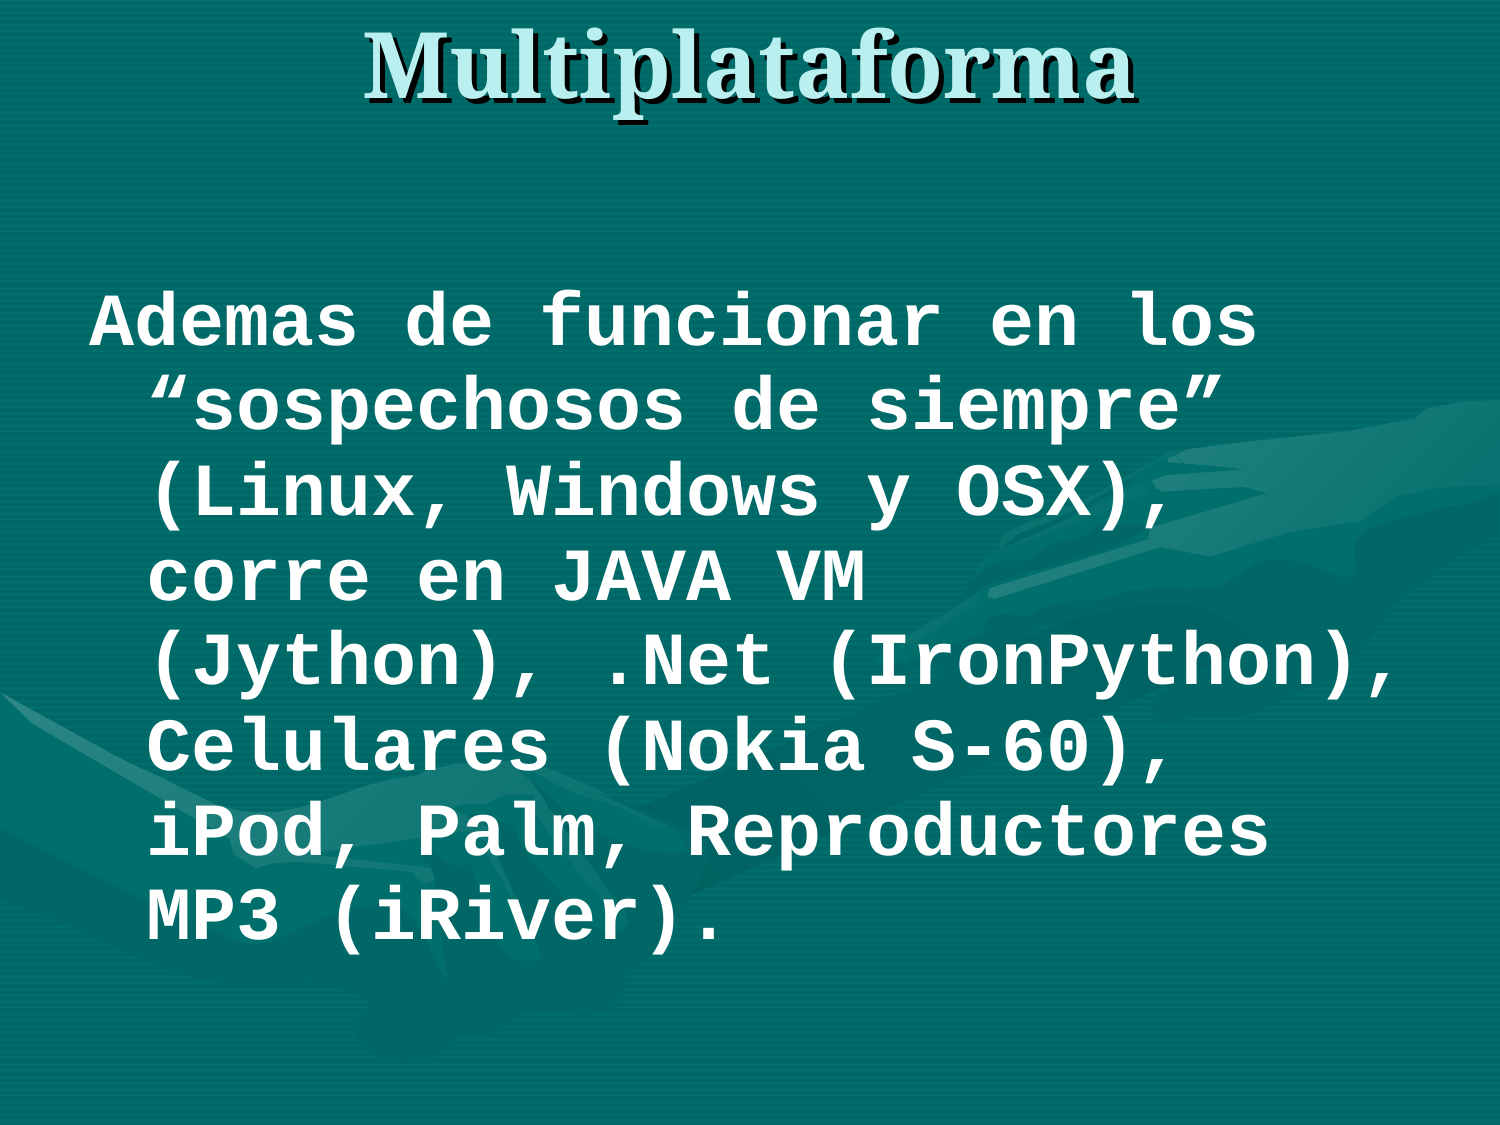

# Multiplataforma
Ademas de funcionar en los “sospechosos de siempre” (Linux, Windows y OSX), corre en JAVA VM (Jython), .Net (IronPython), Celulares (Nokia S-60), iPod, Palm, Reproductores MP3 (iRiver).